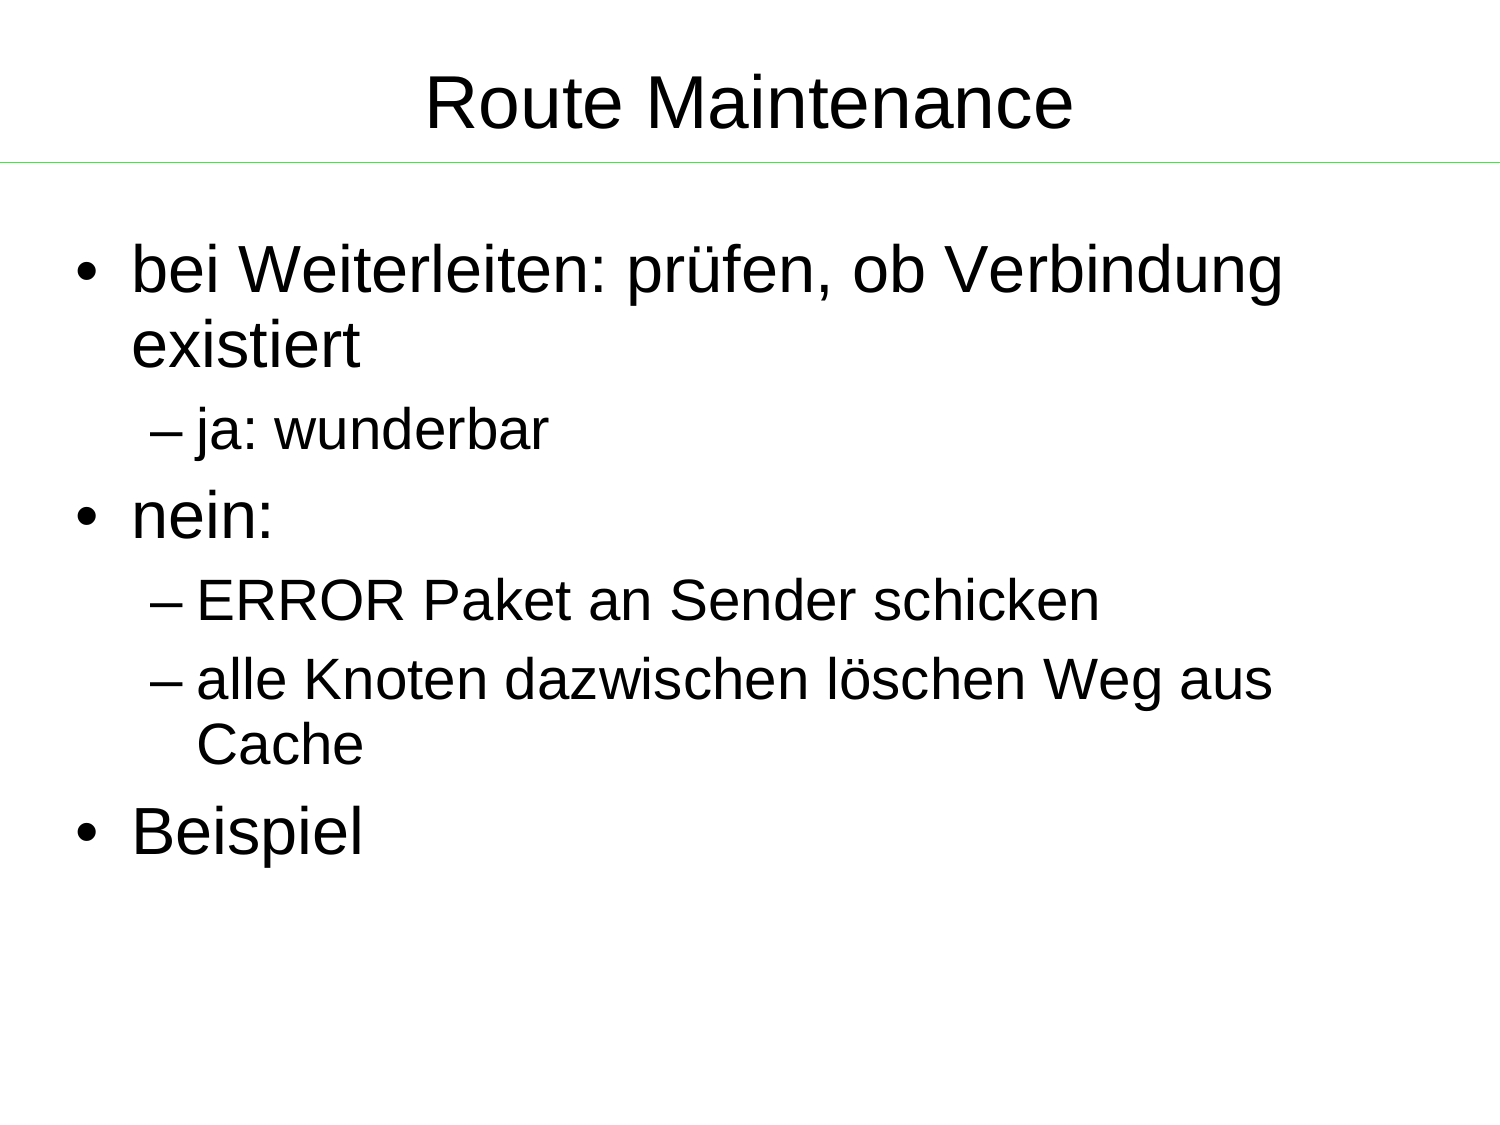

# Route Maintenance
bei Weiterleiten: prüfen, ob Verbindung existiert
ja: wunderbar
nein:
ERROR Paket an Sender schicken
alle Knoten dazwischen löschen Weg aus Cache
Beispiel